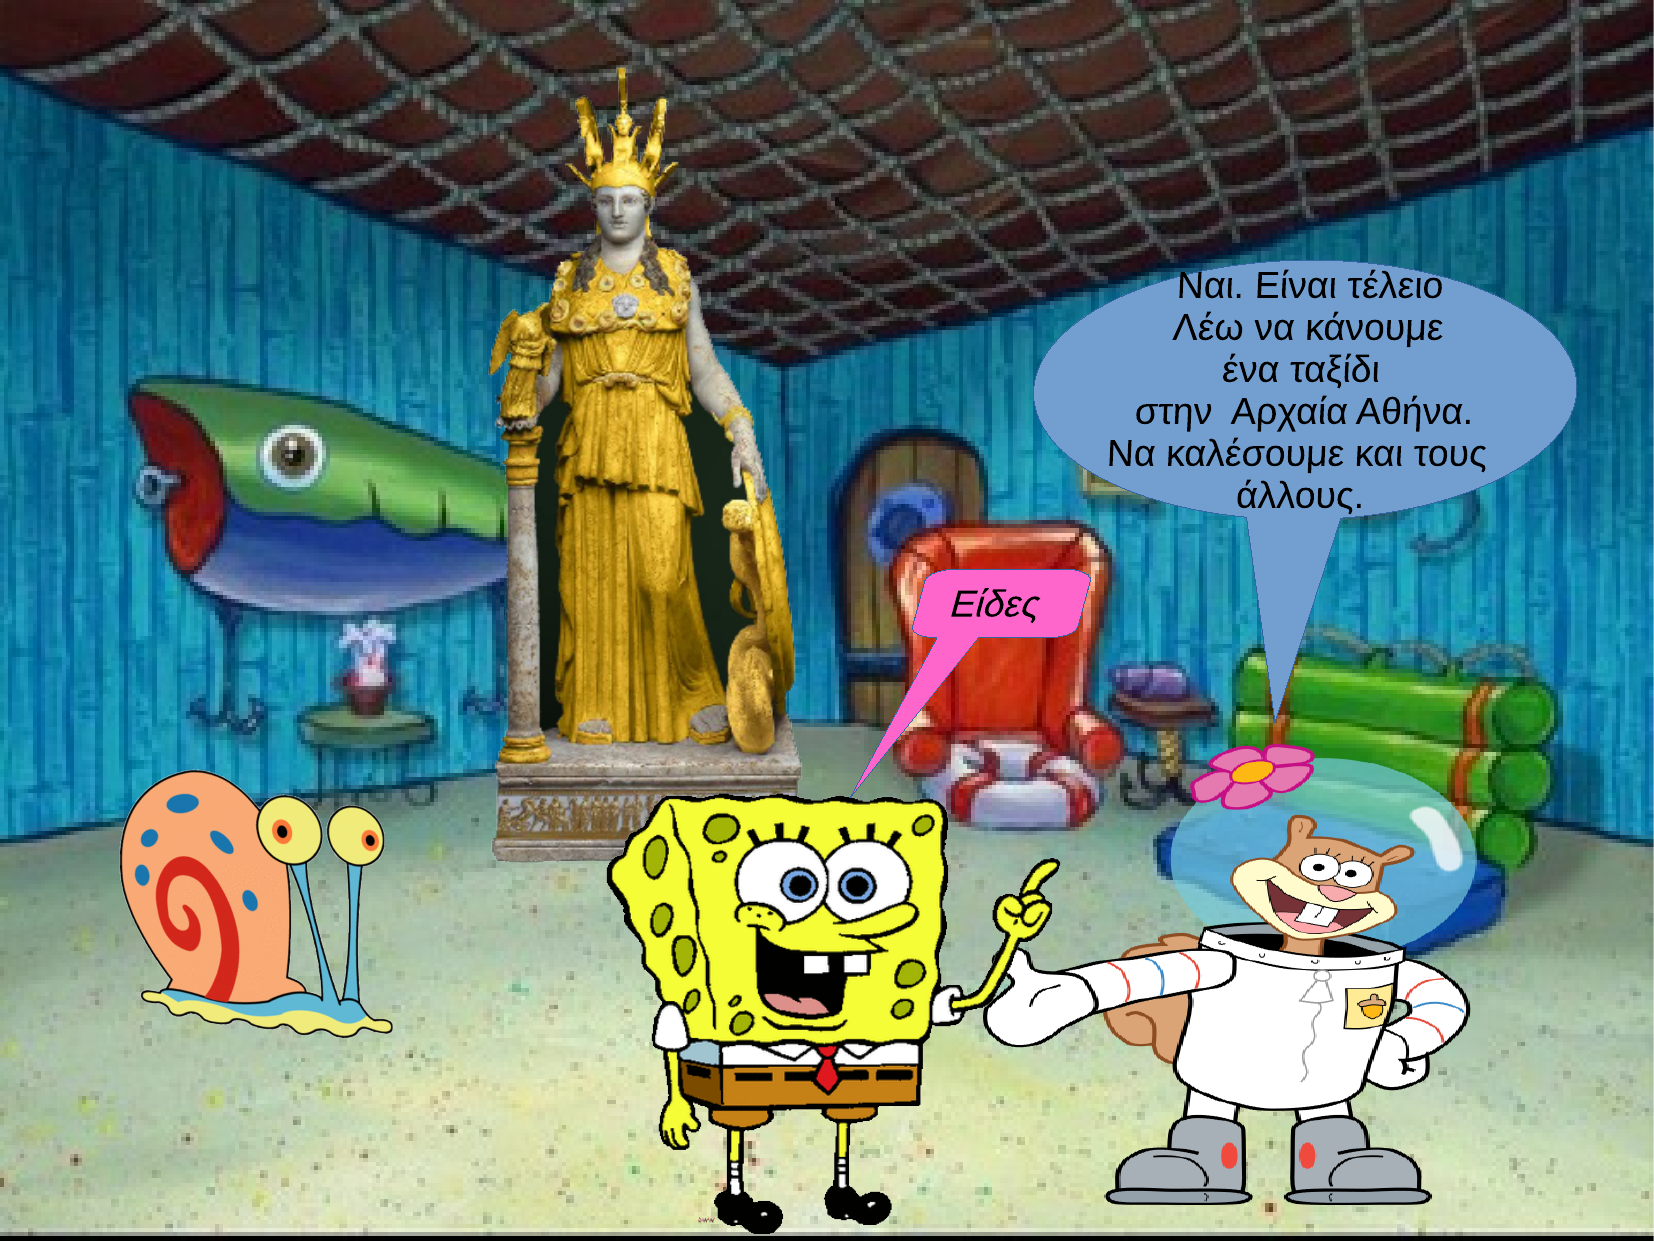

Ναι. Είναι τέλειο
Λέω να κάνουμε
ένα ταξίδι
στην Αρχαία Αθήνα.
Να καλέσουμε και τους
άλλους.
Είδες